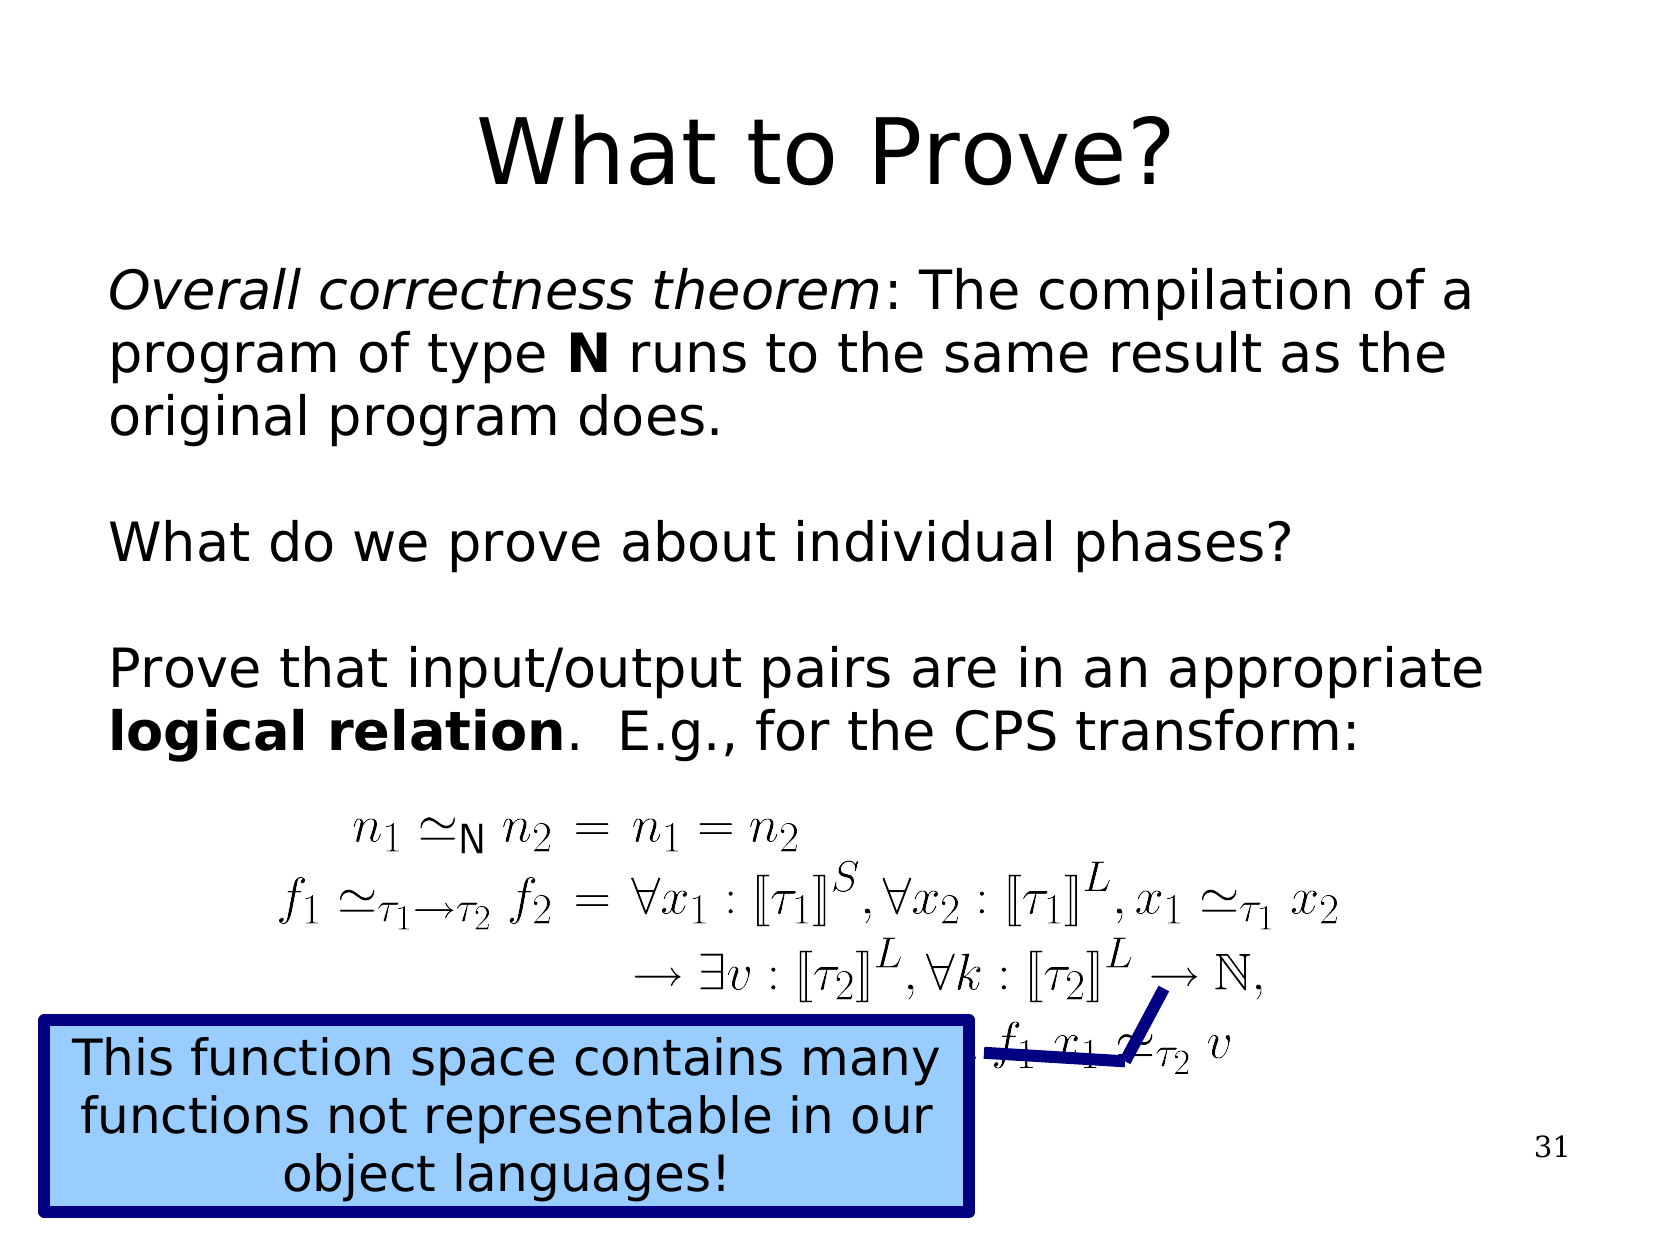

# What to Prove?
Overall correctness theorem: The compilation of a program of type N runs to the same result as the original program does.
What do we prove about individual phases?
Prove that input/output pairs are in an appropriate logical relation. E.g., for the CPS transform:
This function space contains many functions not representable in our object languages!
31